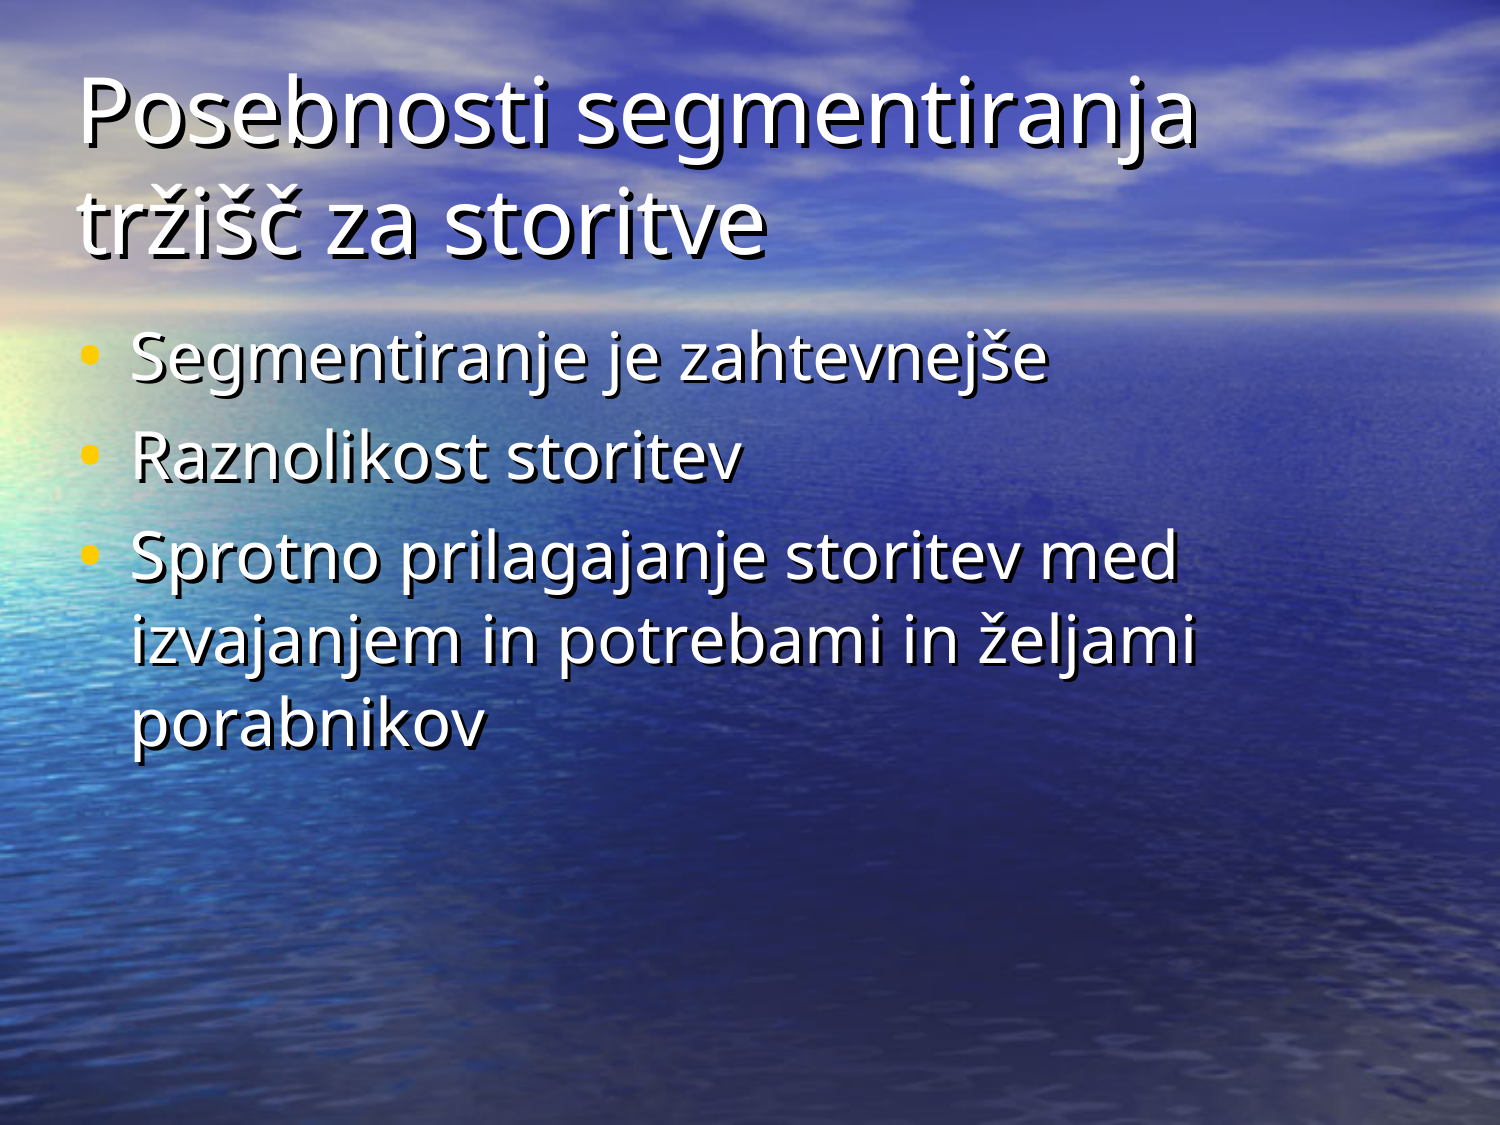

# Posebnosti segmentiranja tržišč za storitve
Segmentiranje je zahtevnejše
Raznolikost storitev
Sprotno prilagajanje storitev med izvajanjem in potrebami in željami porabnikov